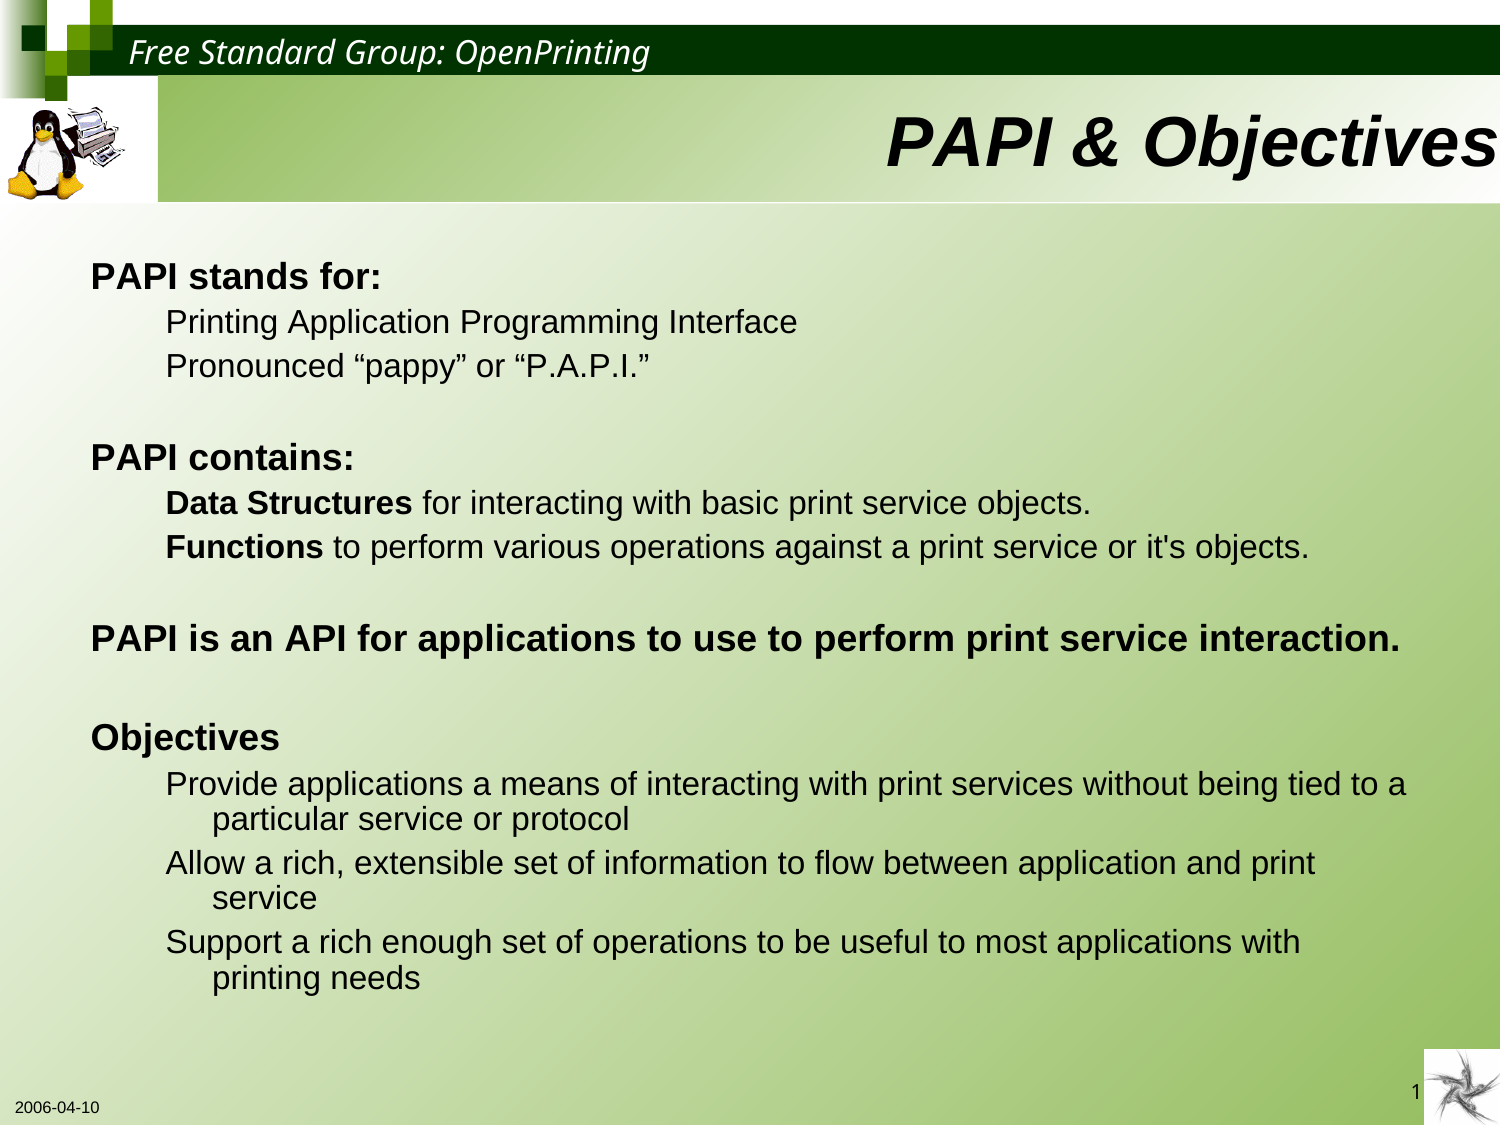

PAPI & Objectives
# PAPI stands for:
Printing Application Programming Interface
Pronounced “pappy” or “P.A.P.I.”
PAPI contains:
Data Structures for interacting with basic print service objects.
Functions to perform various operations against a print service or it's objects.
PAPI is an API for applications to use to perform print service interaction.
Objectives
Provide applications a means of interacting with print services without being tied to a particular service or protocol
Allow a rich, extensible set of information to flow between application and print service
Support a rich enough set of operations to be useful to most applications with printing needs